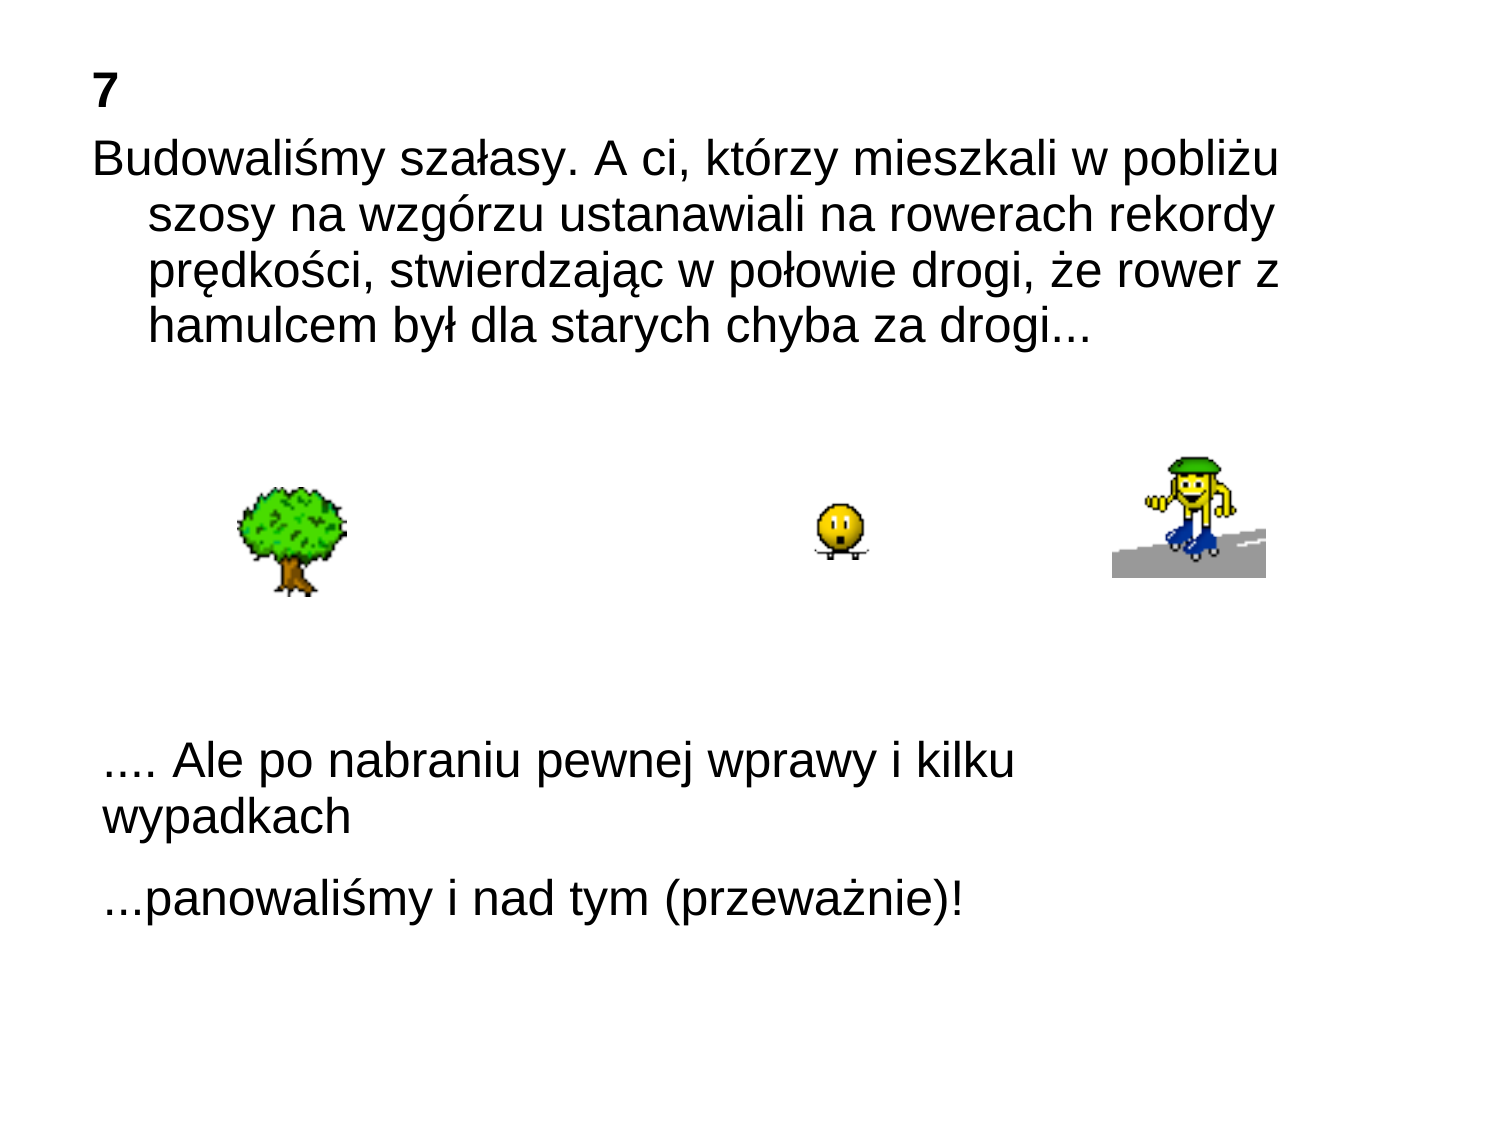

# 7
Budowaliśmy szałasy. A ci, którzy mieszkali w pobliżu szosy na wzgórzu ustanawiali na rowerach rekordy prędkości, stwierdzając w połowie drogi, że rower z hamulcem był dla starych chyba za drogi...
.... Ale po nabraniu pewnej wprawy i kilku wypadkach
...panowaliśmy i nad tym (przeważnie)!